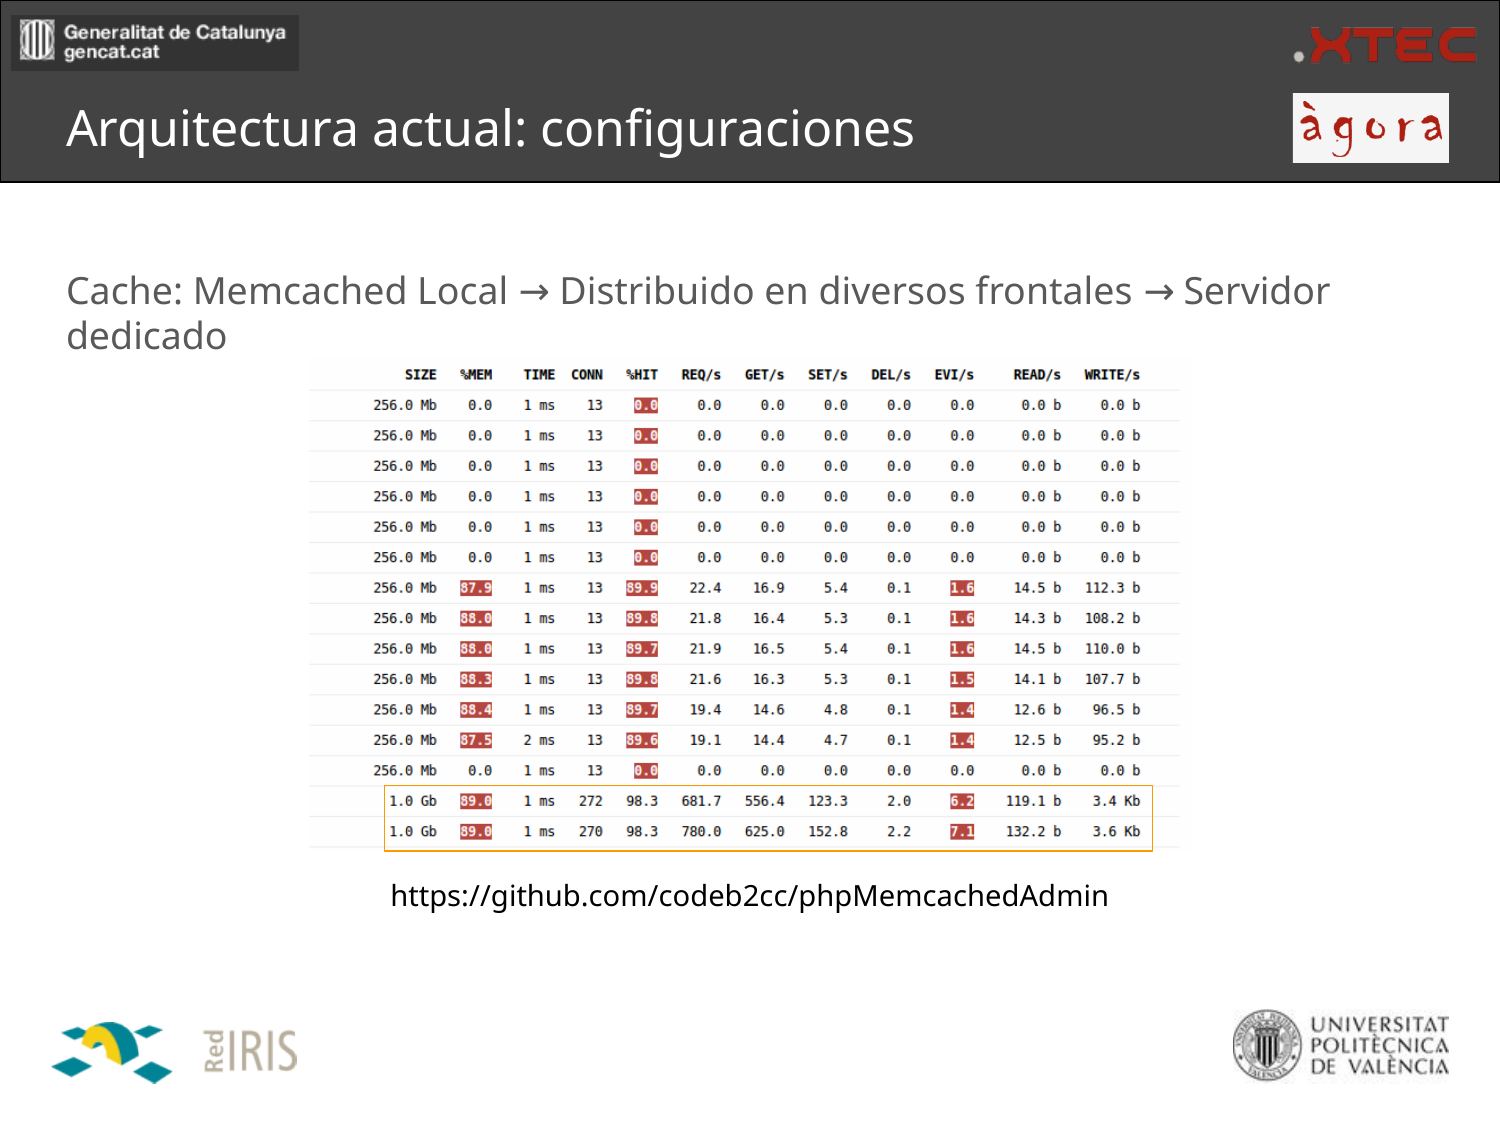

# Arquitectura actual: configuraciones
Cache: Memcached Local → Distribuido en diversos frontales → Servidor dedicado
https://github.com/codeb2cc/phpMemcachedAdmin